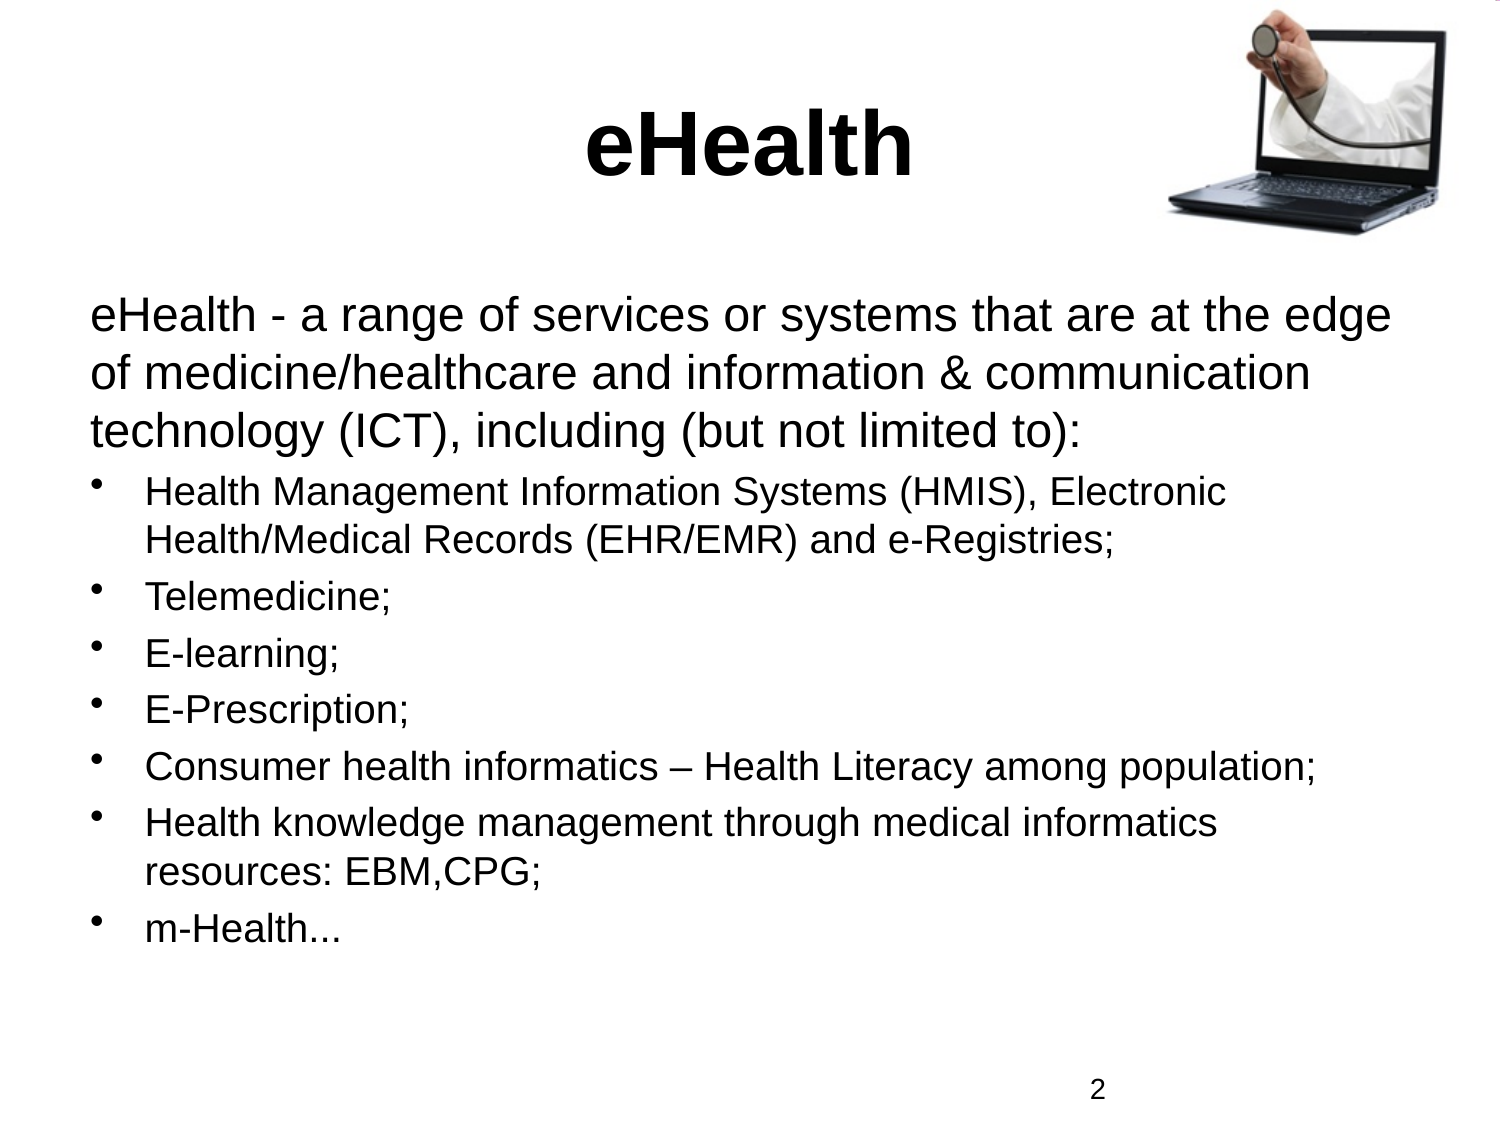

# eHealth
eHealth - a range of services or systems that are at the edge of medicine/healthcare and information & communication technology (ICT), including (but not limited to):
Health Management Information Systems (HMIS), Electronic Health/Medical Records (EHR/EMR) and e-Registries;
Telemedicine;
E-learning;
E-Prescription;
Consumer health informatics – Health Literacy among population;
Health knowledge management through medical informatics resources: EBM,CPG;
m-Health...